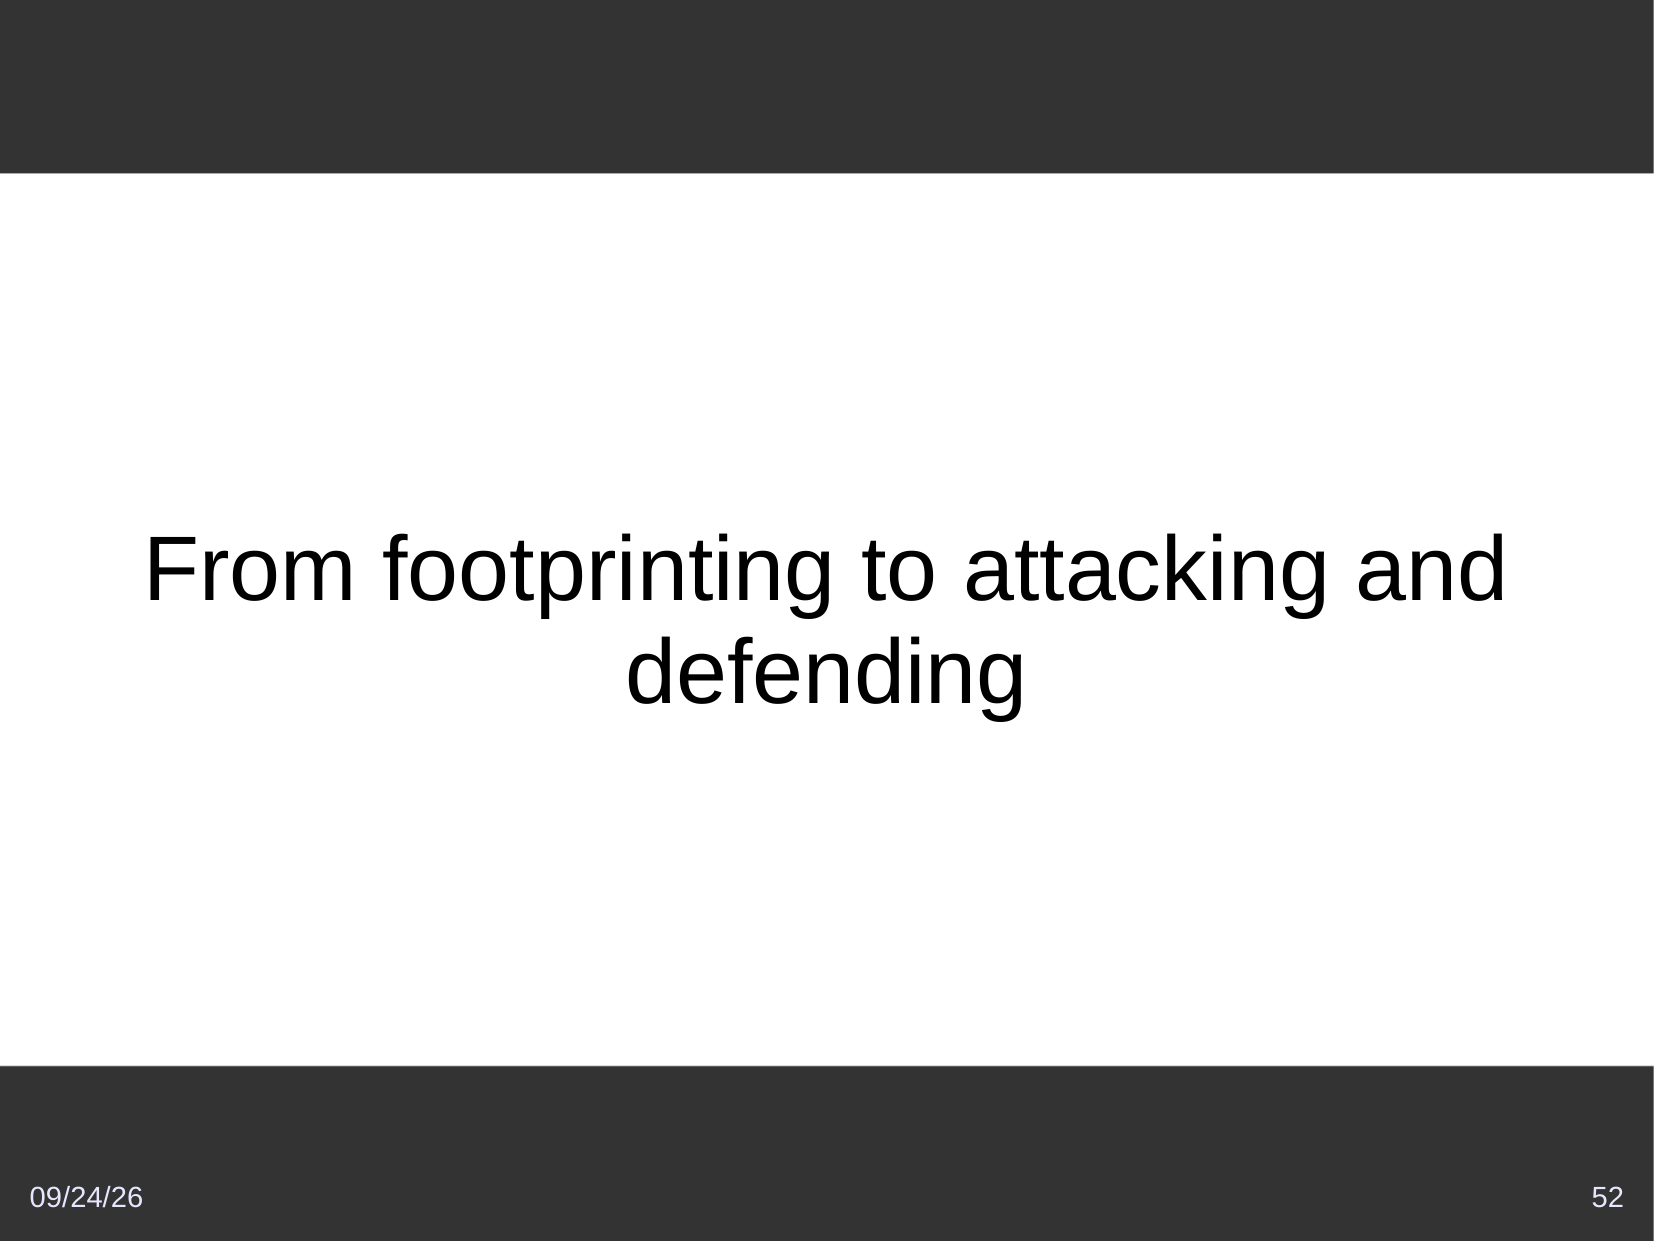

#
From footprinting to attacking and defending
52